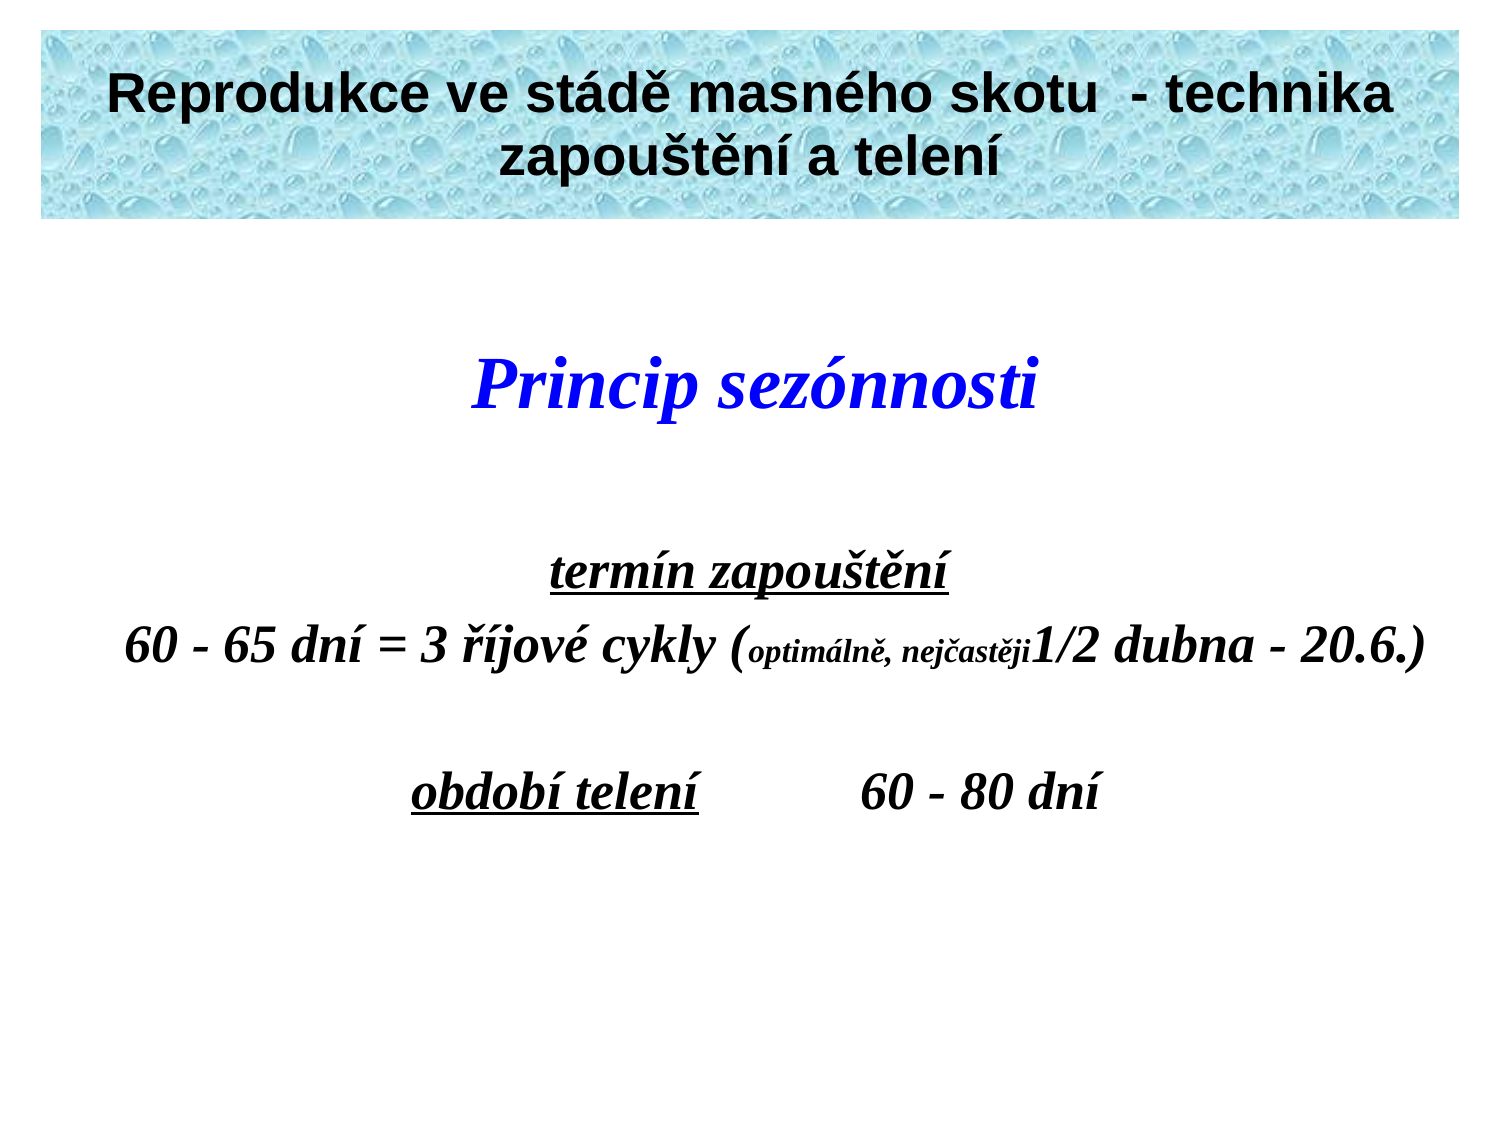

Reprodukce ve stádě masného skotu - technika zapouštění a telení
# Princip sezónnosti
termín zapouštění
	60 - 65 dní = 3 říjové cykly (optimálně, nejčastěji1/2 dubna - 20.6.)
období telení 	60 - 80 dní